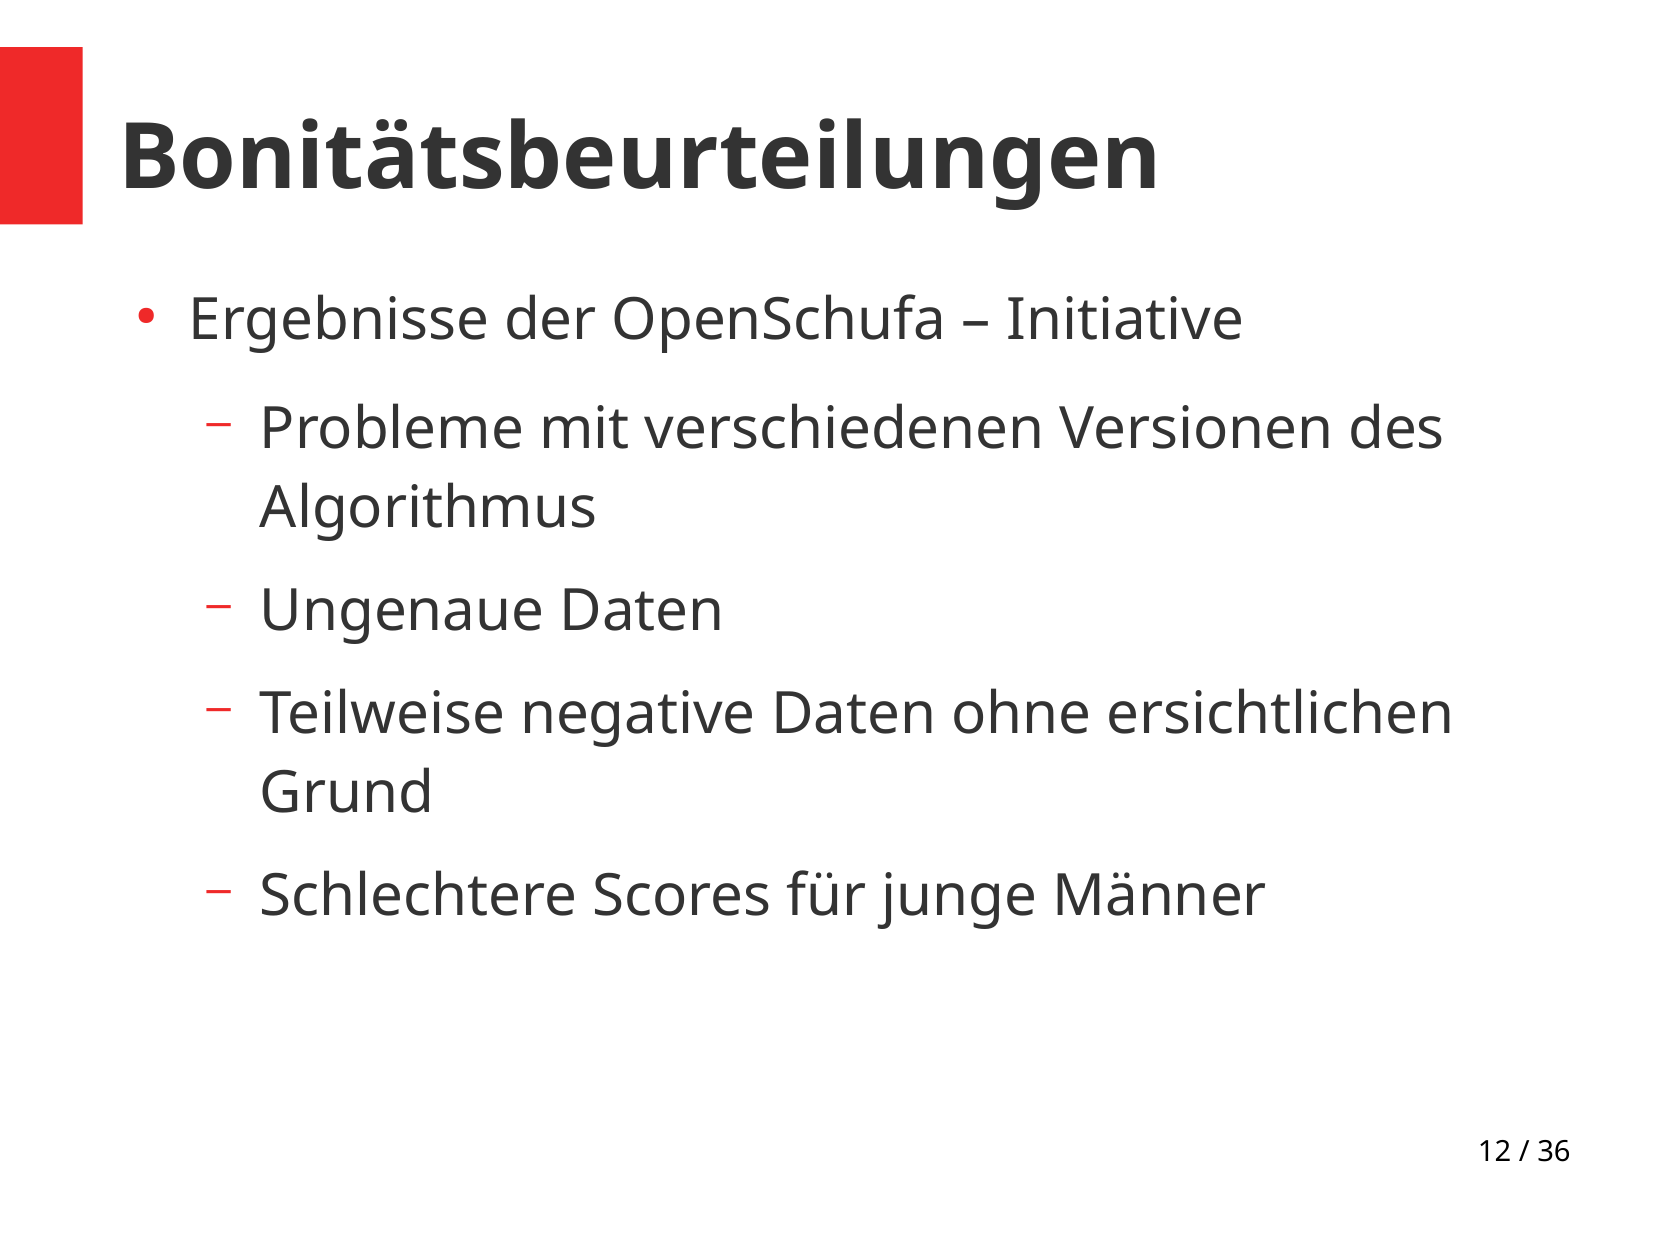

# Bonitätsbeurteilungen
Ergebnisse der OpenSchufa – Initiative
Probleme mit verschiedenen Versionen des Algorithmus
Ungenaue Daten
Teilweise negative Daten ohne ersichtlichen Grund
Schlechtere Scores für junge Männer
12